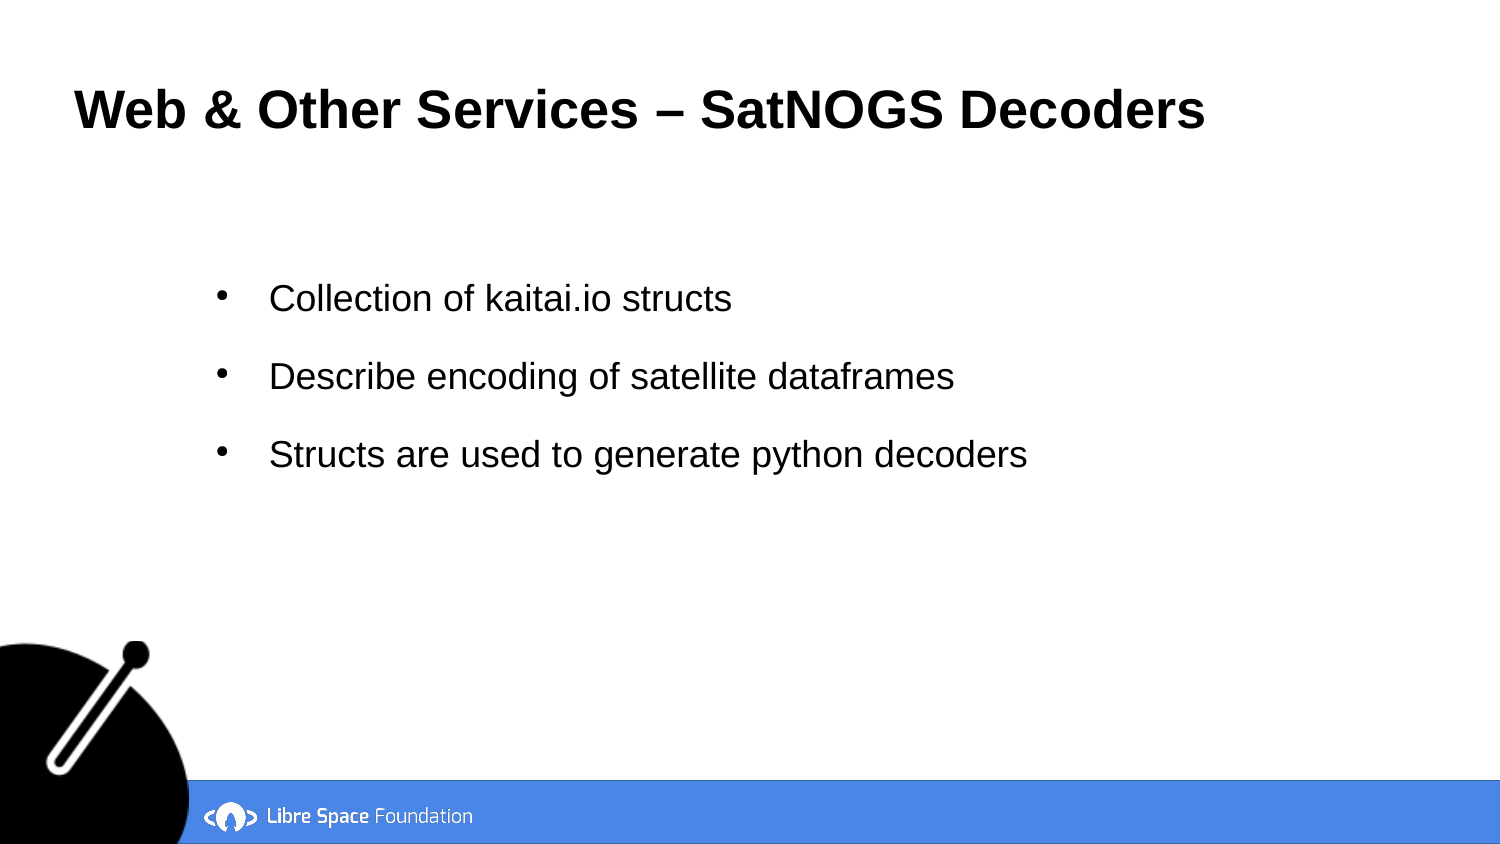

# Web & Other Services – SatNOGS Decoders
Collection of kaitai.io structs
Describe encoding of satellite dataframes
Structs are used to generate python decoders